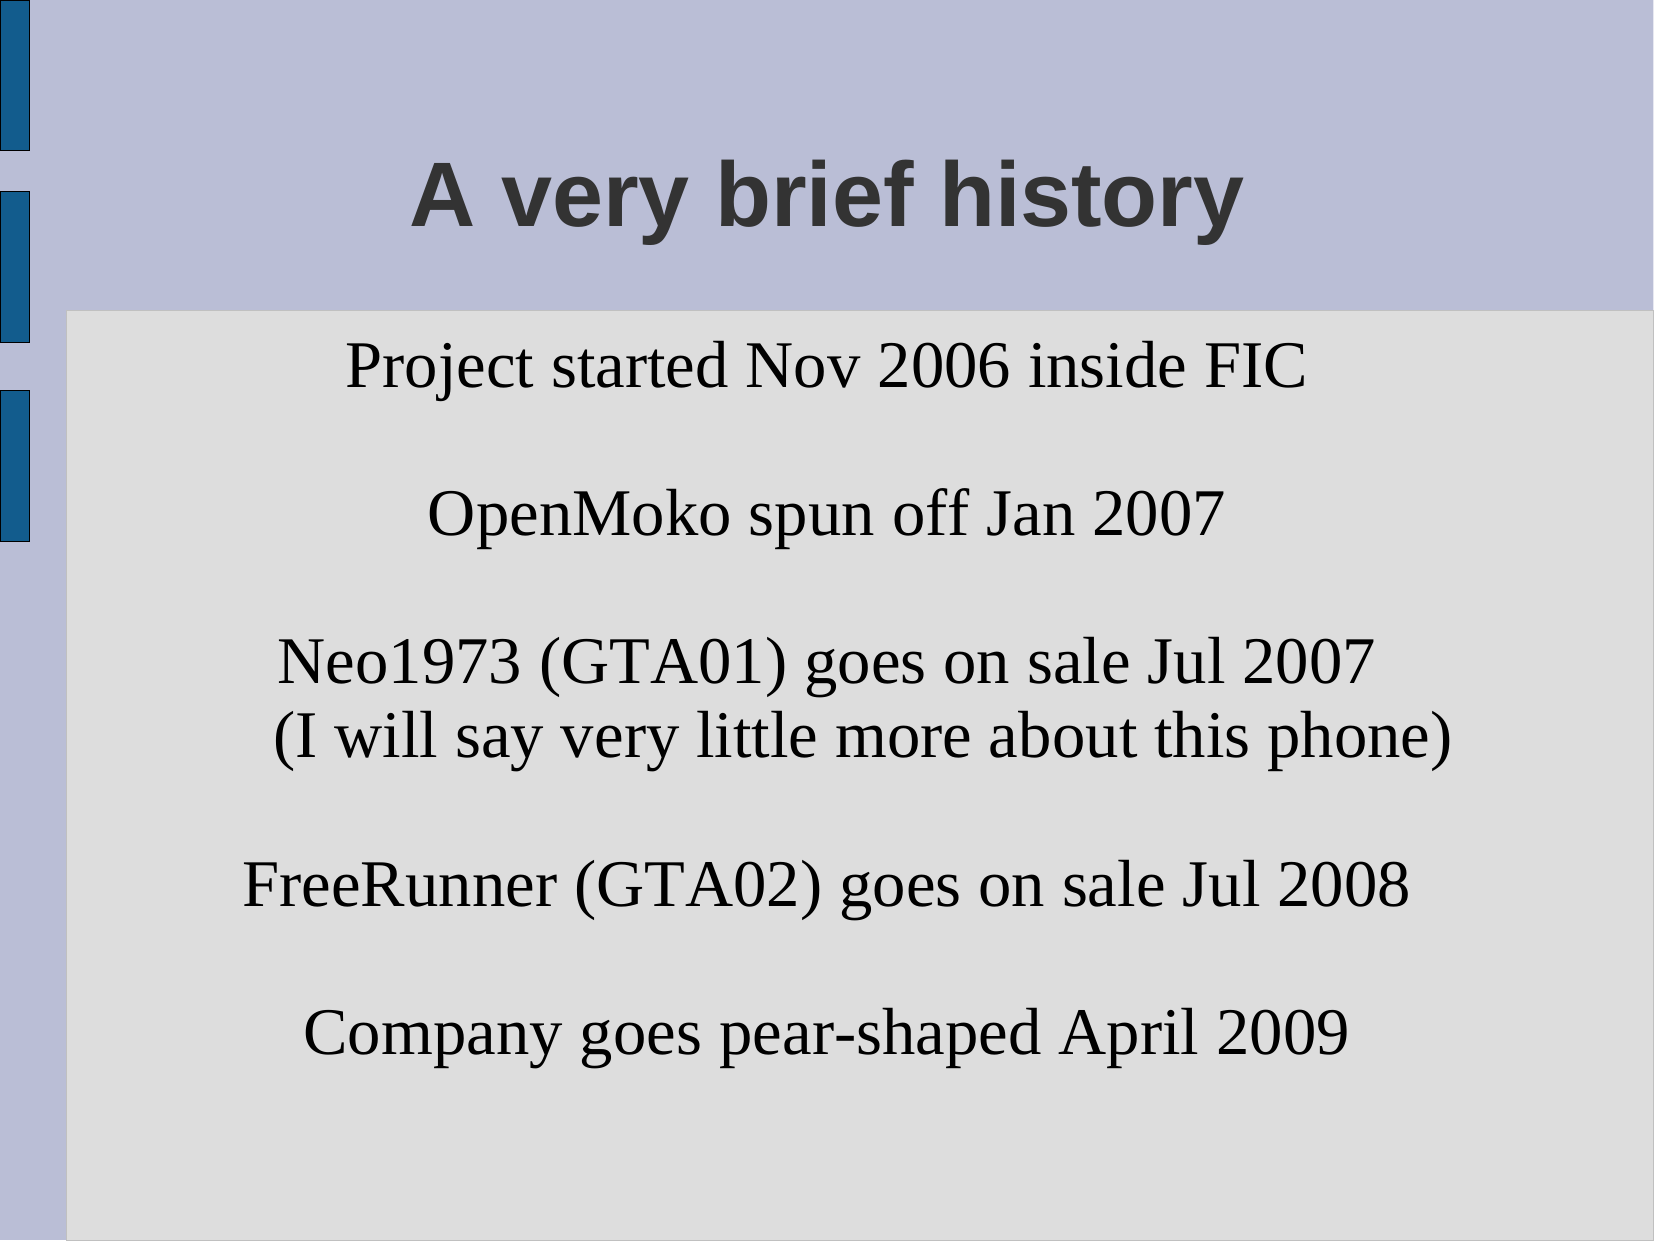

# A very brief history
Project started Nov 2006 inside FIC
OpenMoko spun off Jan 2007
Neo1973 (GTA01) goes on sale Jul 2007
	(I will say very little more about this phone)
FreeRunner (GTA02) goes on sale Jul 2008
Company goes pear-shaped April 2009